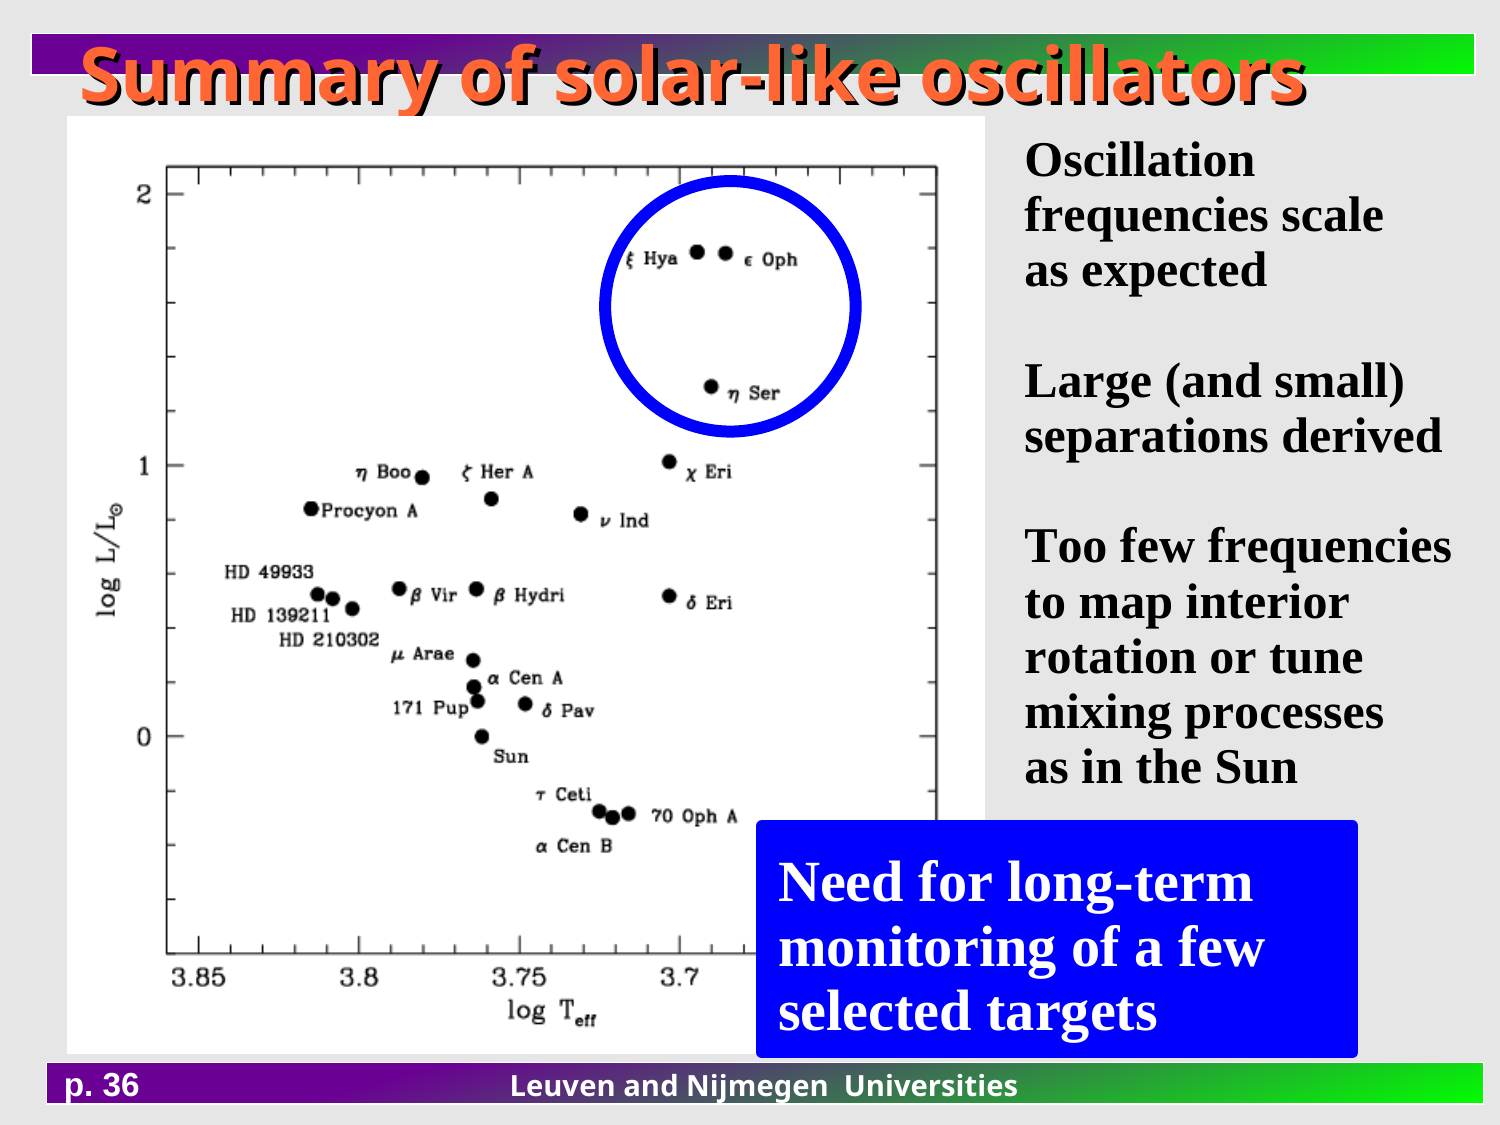

# Summary of solar-like oscillators
Oscillation frequencies scale
as expected
Large (and small) separations derived
Too few frequencies to map interior rotation or tune mixing processes
as in the Sun
Need for long-term monitoring of a few
selected targets